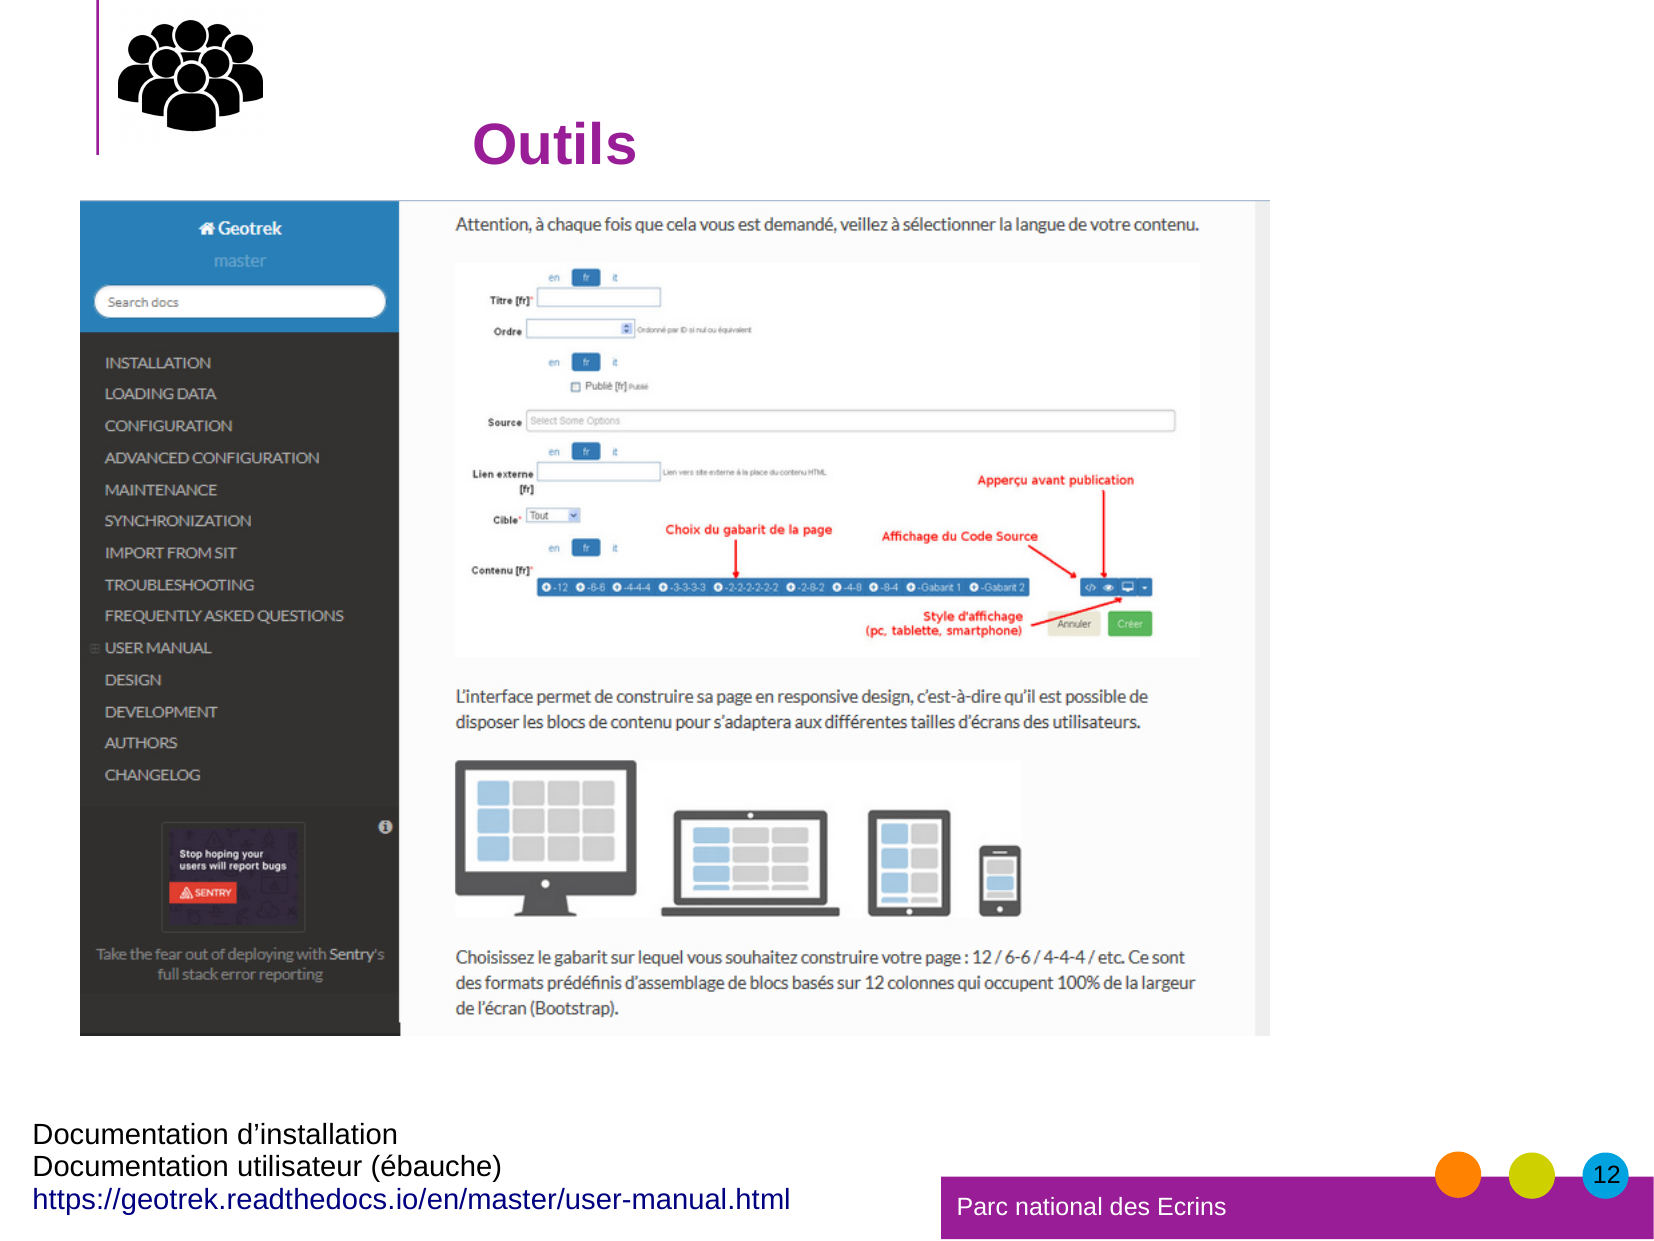

# Outils
Documentation d’installation
Documentation utilisateur (ébauche)
https://geotrek.readthedocs.io/en/master/user-manual.html